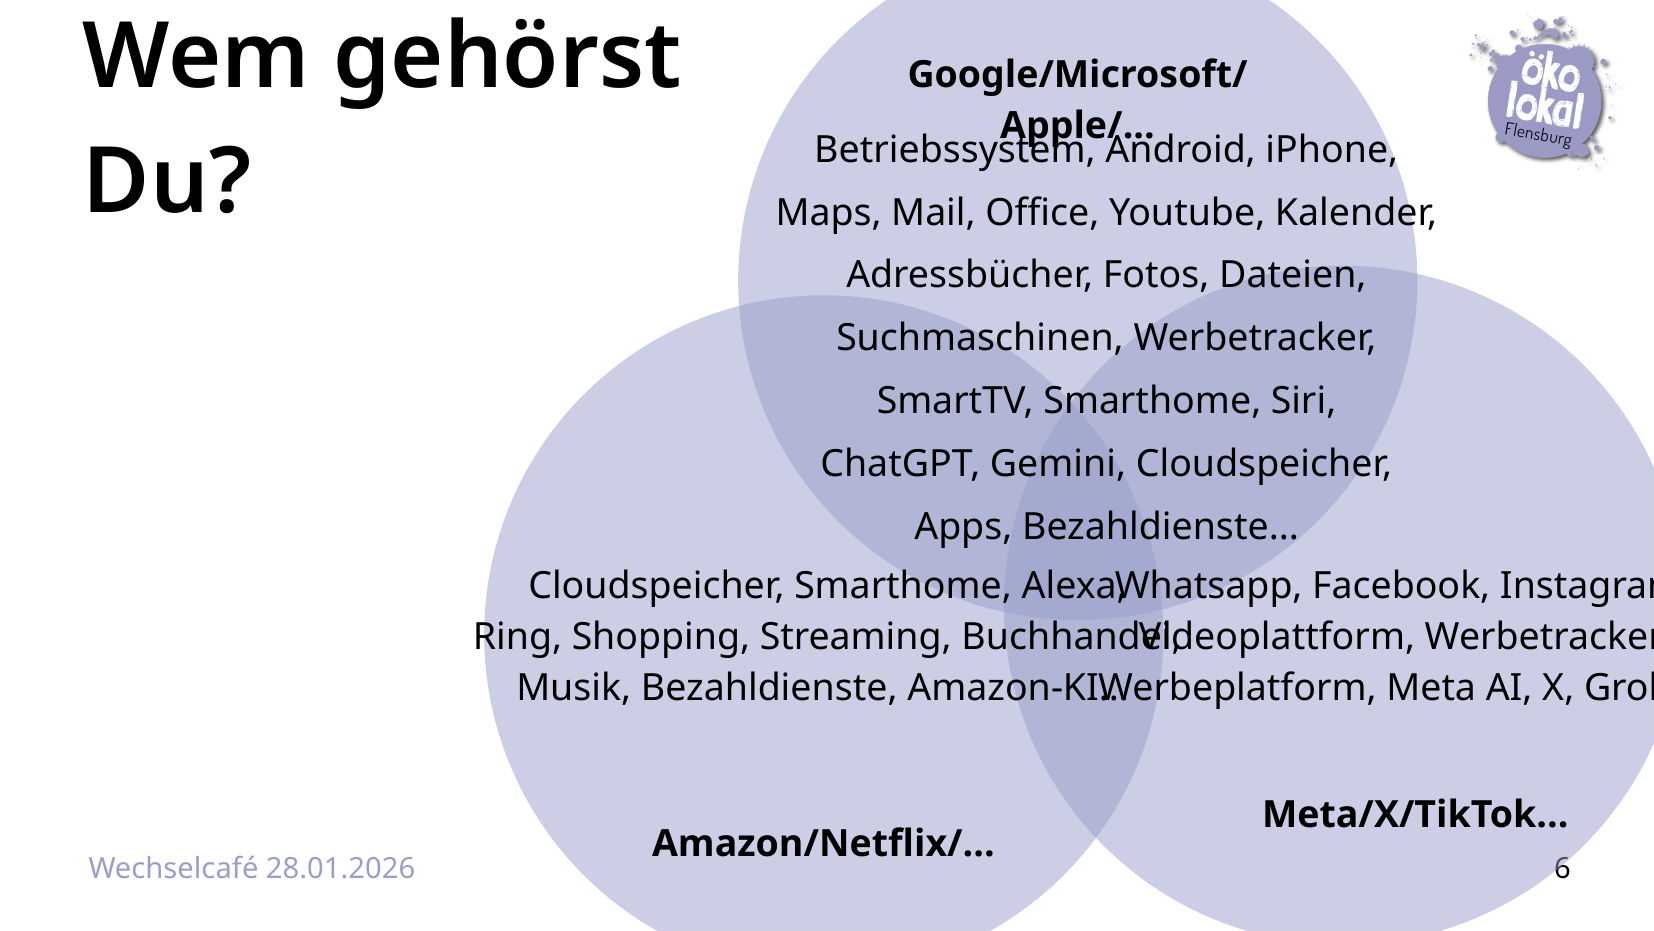

Google/Microsoft/Apple/...
# Wem gehörst Du?
Betriebssystem, Android, iPhone,
Maps, Mail, Office, Youtube, Kalender,
Adressbücher, Fotos, Dateien,
Suchmaschinen, Werbetracker,
SmartTV, Smarthome, Siri,
ChatGPT, Gemini, Cloudspeicher,
Apps, Bezahldienste...
Meta/X/TikTok...
Amazon/Netflix/...
Cloudspeicher, Smarthome, Alexa,
Ring, Shopping, Streaming, Buchhandel,
Musik, Bezahldienste, Amazon-KI...
Whatsapp, Facebook, Instagram,
Videoplattform, Werbetracker,
Werbeplatform, Meta AI, X, Grok...